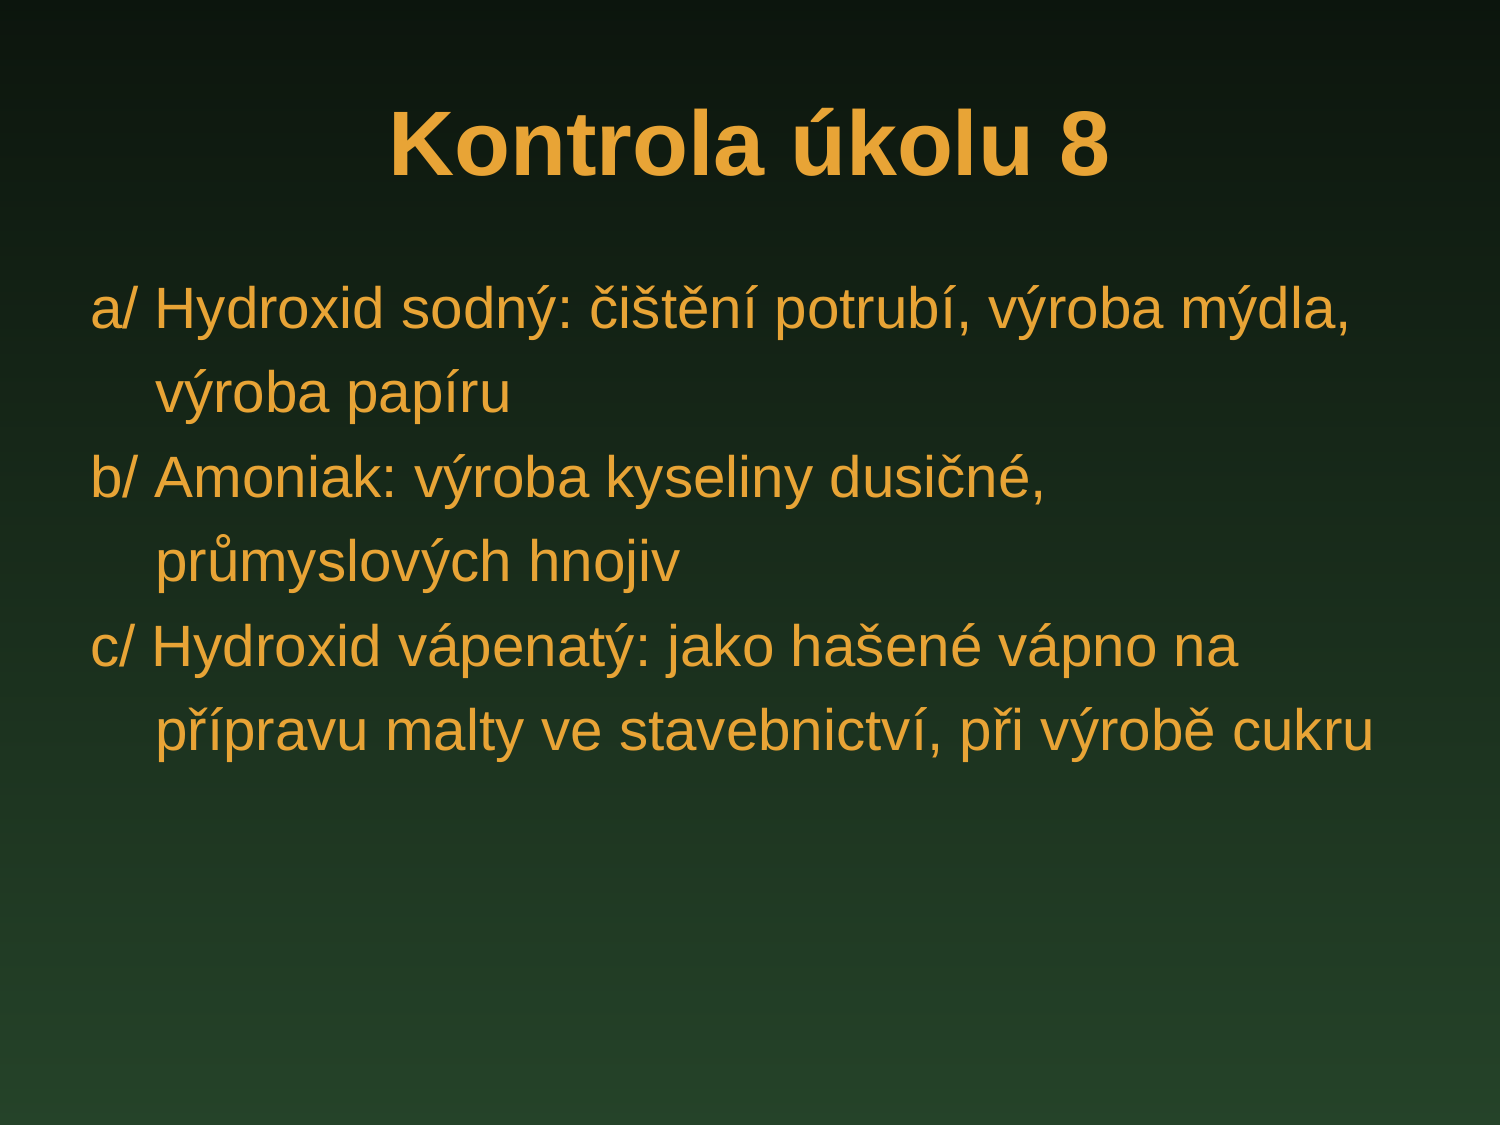

# Kontrola úkolu 8
a/ Hydroxid sodný: čištění potrubí, výroba mýdla,
 výroba papíru
b/ Amoniak: výroba kyseliny dusičné,
 průmyslových hnojiv
c/ Hydroxid vápenatý: jako hašené vápno na
 přípravu malty ve stavebnictví, při výrobě cukru